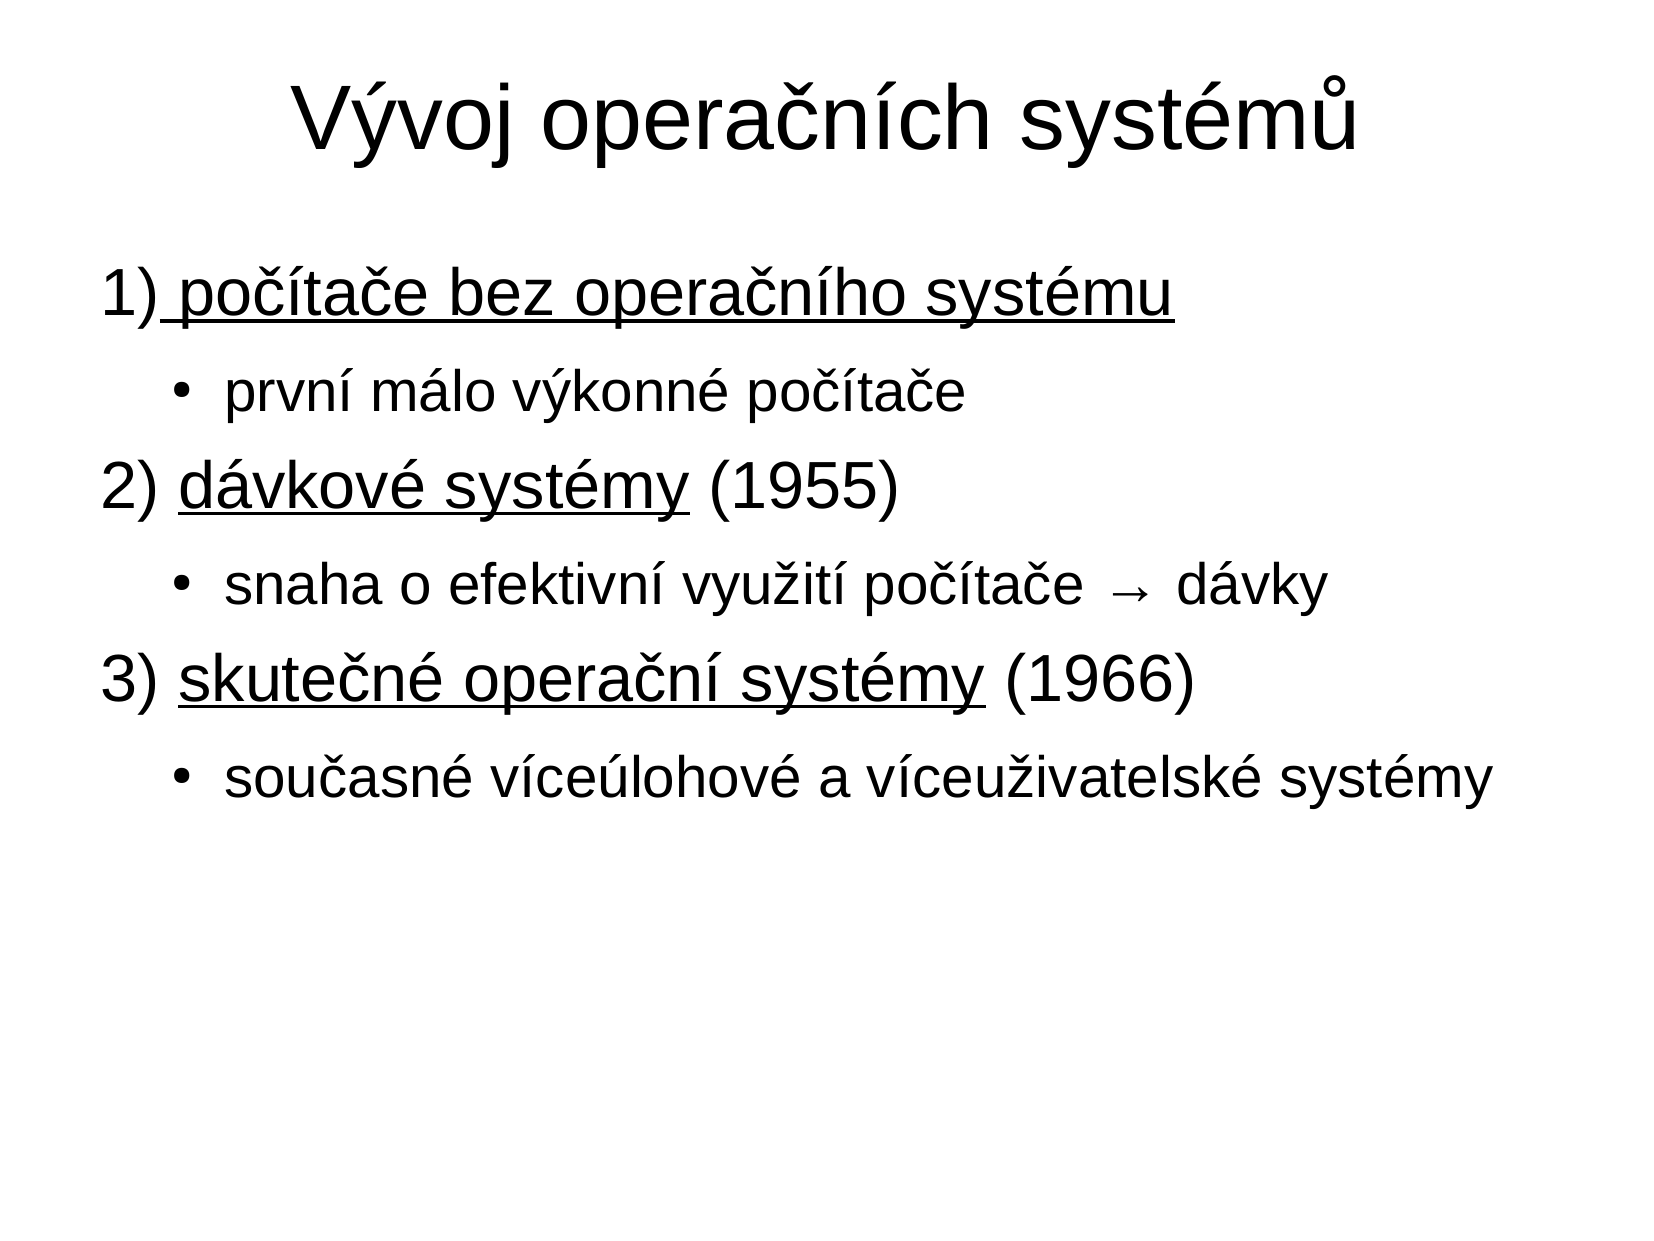

# Vývoj operačních systémů
 počítače bez operačního systému
první málo výkonné počítače
 dávkové systémy (1955)
snaha o efektivní využití počítače → dávky
 skutečné operační systémy (1966)
současné víceúlohové a víceuživatelské systémy